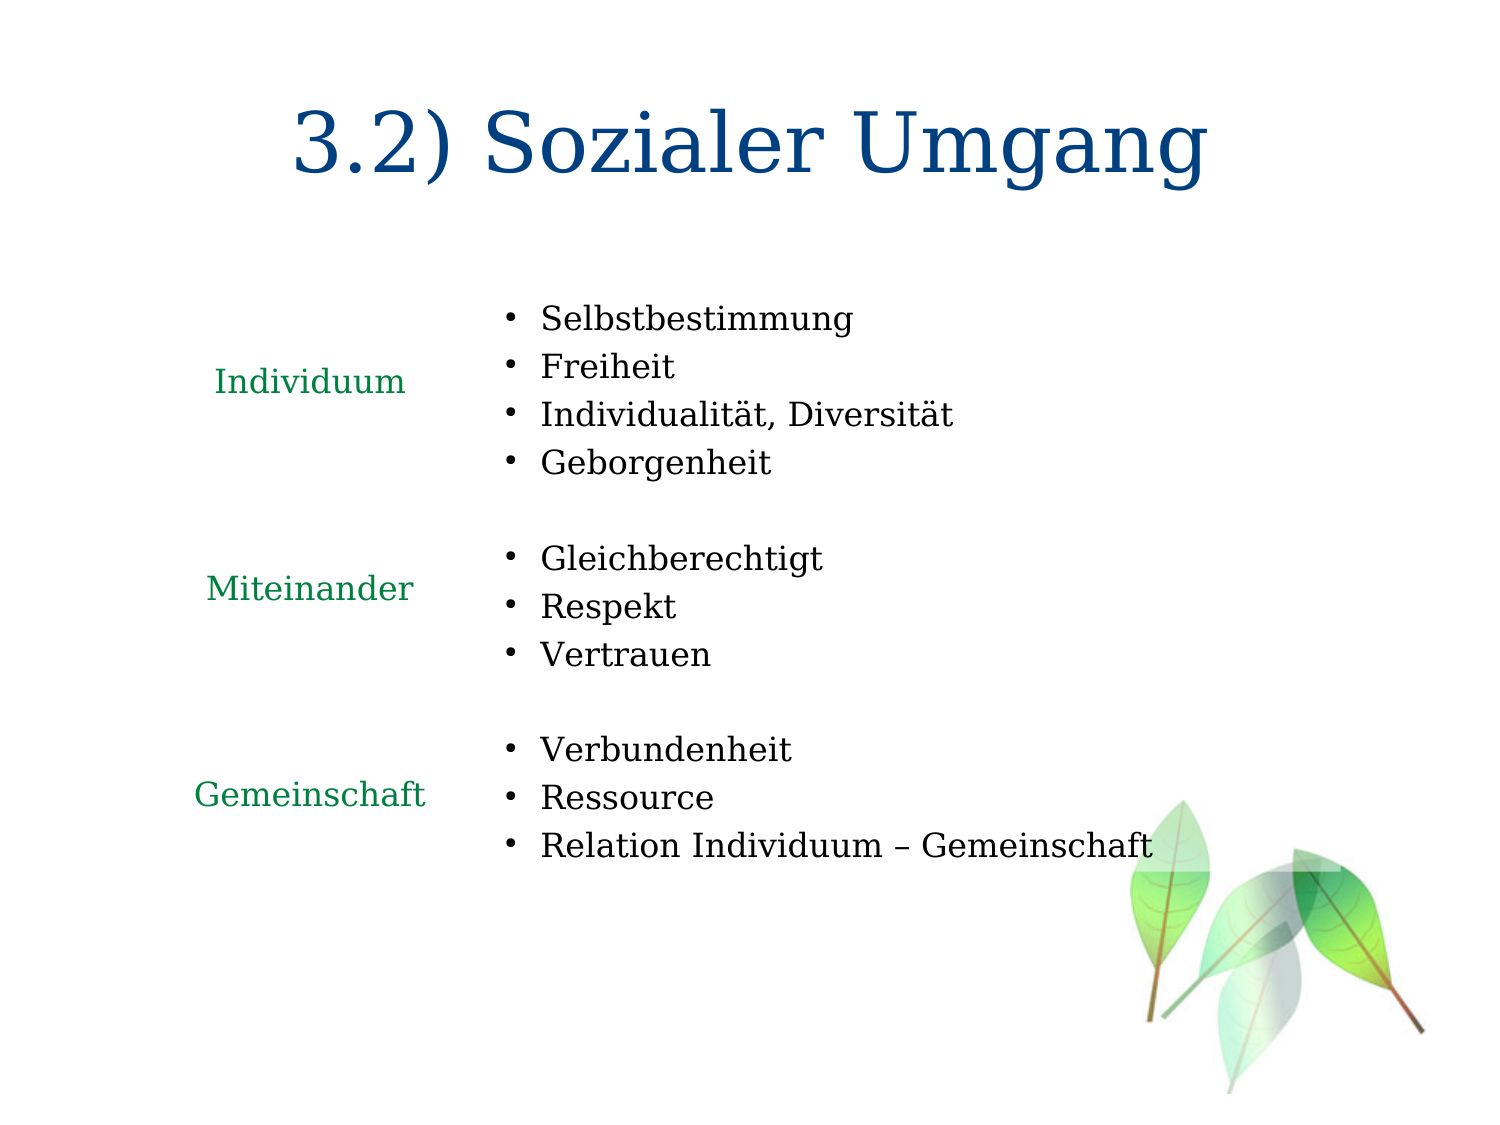

# 3.2) Sozialer Umgang
Selbstbestimmung
Freiheit
Individualität, Diversität
Geborgenheit
Gleichberechtigt
Respekt
Vertrauen
Verbundenheit
Ressource
Relation Individuum – Gemeinschaft
Individuum
Miteinander
Gemeinschaft